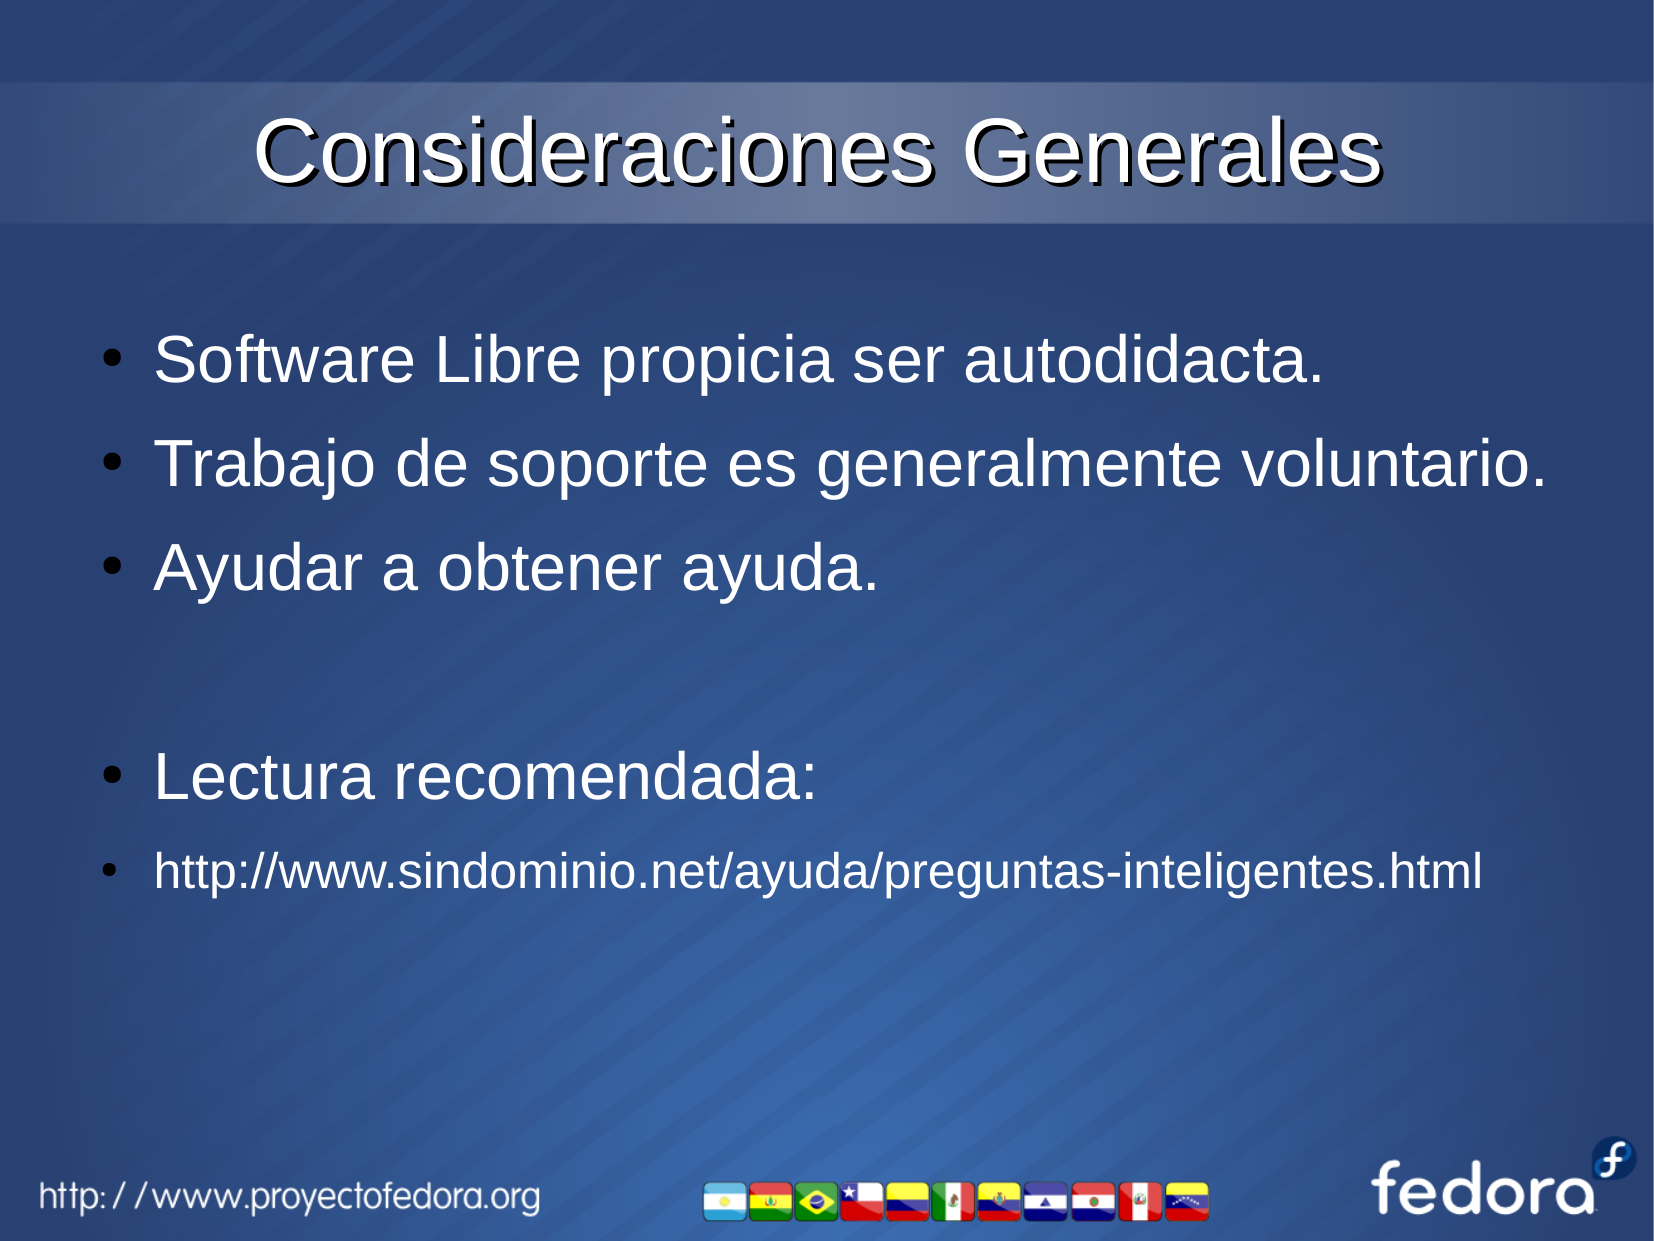

# Consideraciones Generales
Software Libre propicia ser autodidacta.
Trabajo de soporte es generalmente voluntario.
Ayudar a obtener ayuda.
Lectura recomendada:
http://www.sindominio.net/ayuda/preguntas-inteligentes.html